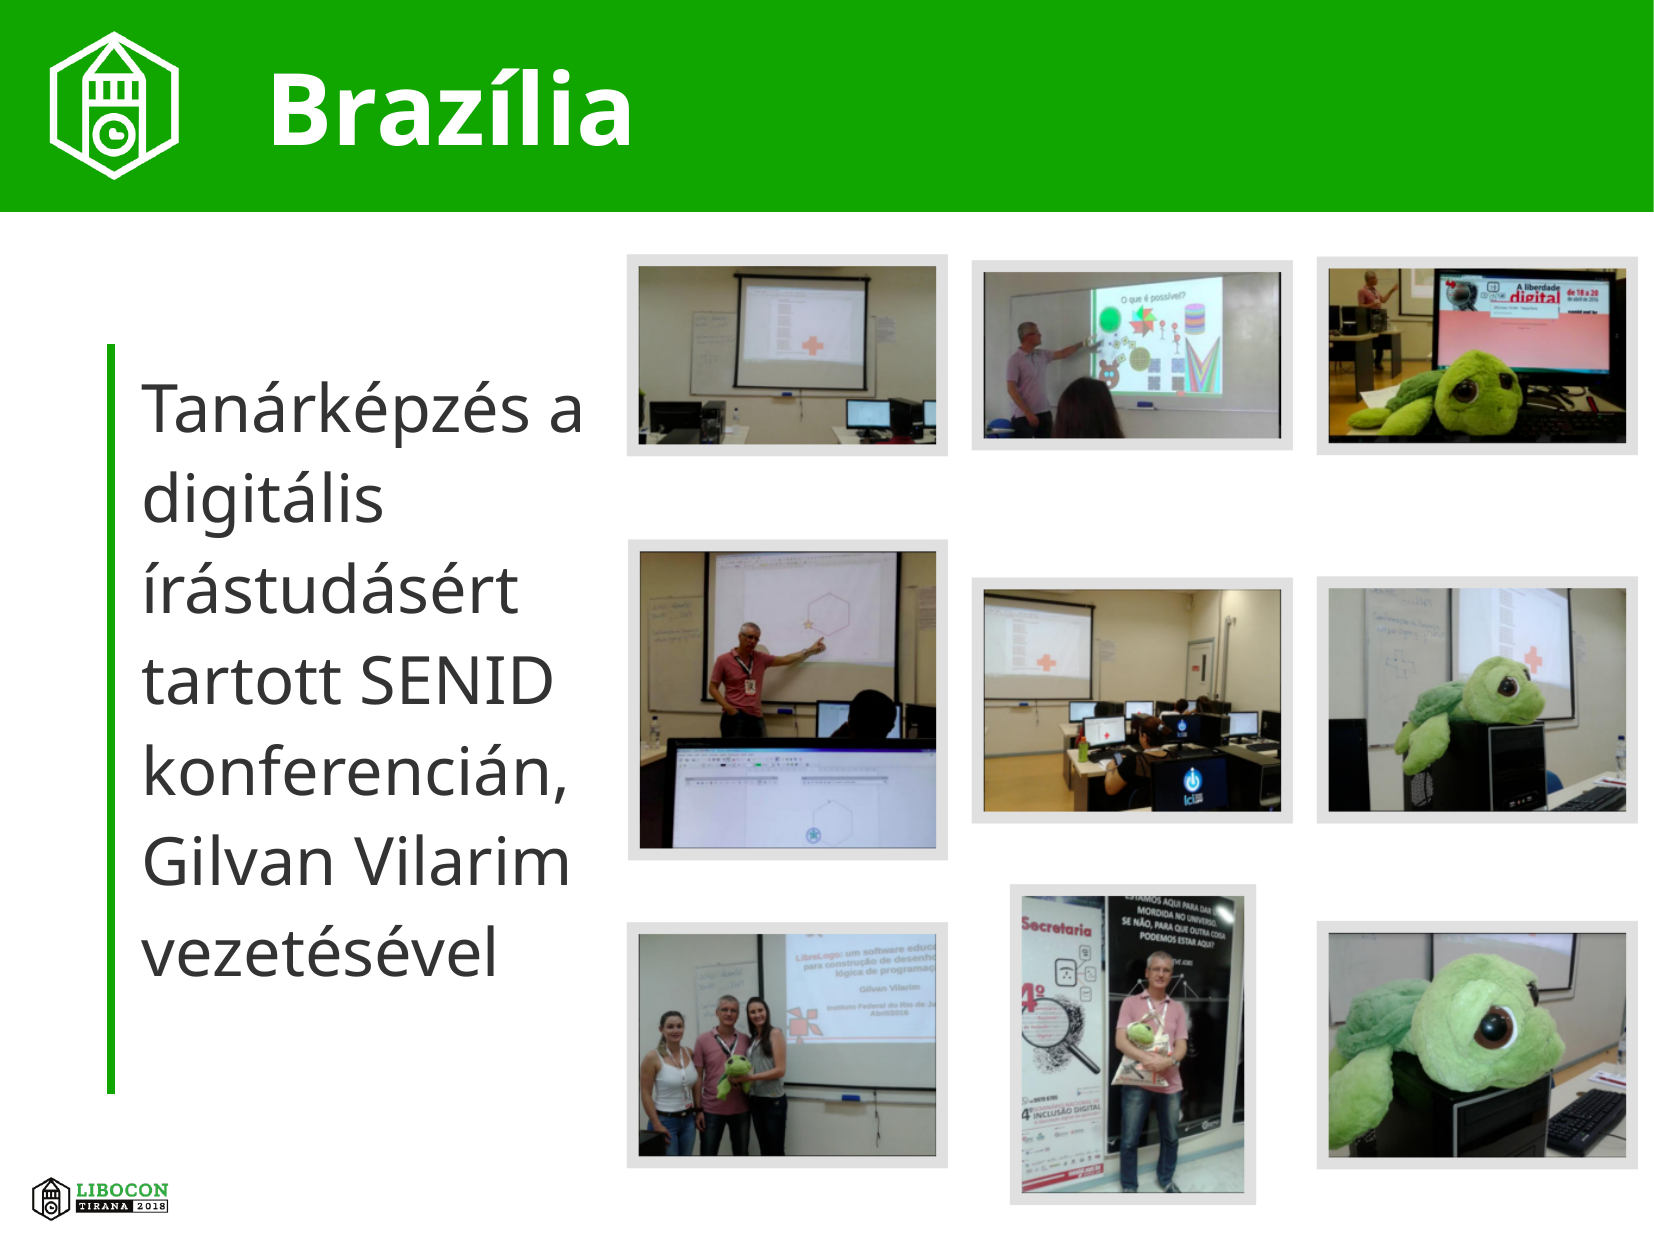

# Brazília
Tanárképzés a digitális írástudásért tartott SENID konferencián, Gilvan Vilarim vezetésével